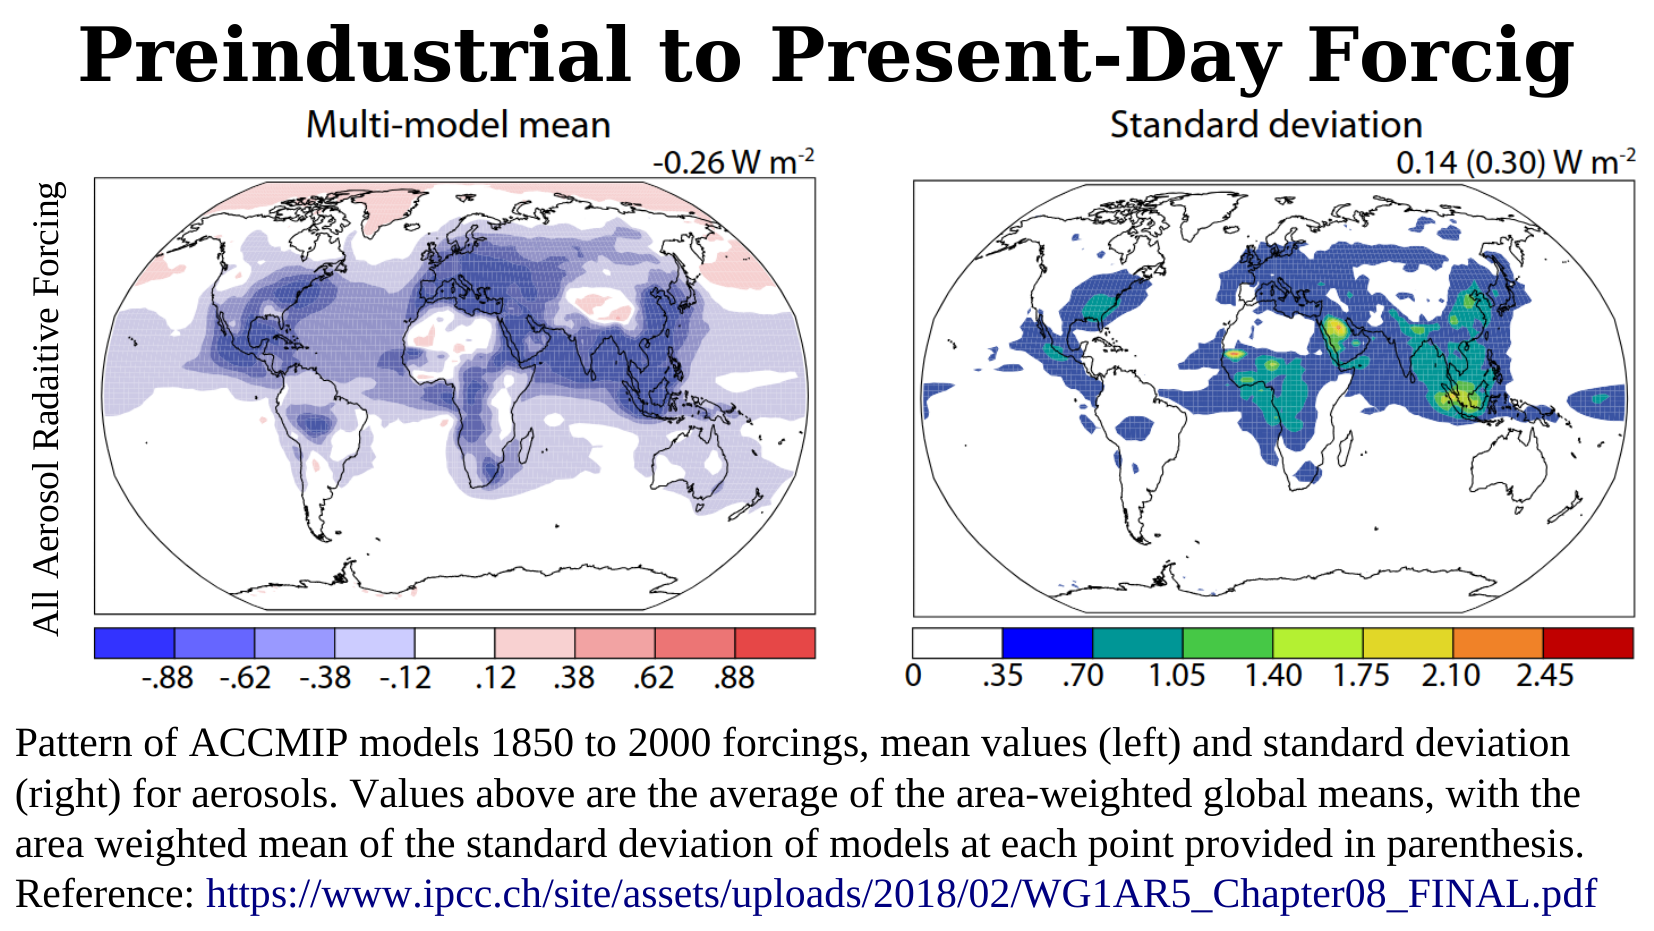

Preindustrial to Present-Day Forcig
All Aerosol Radaitive Forcing
Pattern of ACCMIP models 1850 to 2000 forcings, mean values (left) and standard deviation (right) for aerosols. Values above are the average of the area-weighted global means, with the area weighted mean of the standard deviation of models at each point provided in parenthesis.
Reference: https://www.ipcc.ch/site/assets/uploads/2018/02/WG1AR5_Chapter08_FINAL.pdf